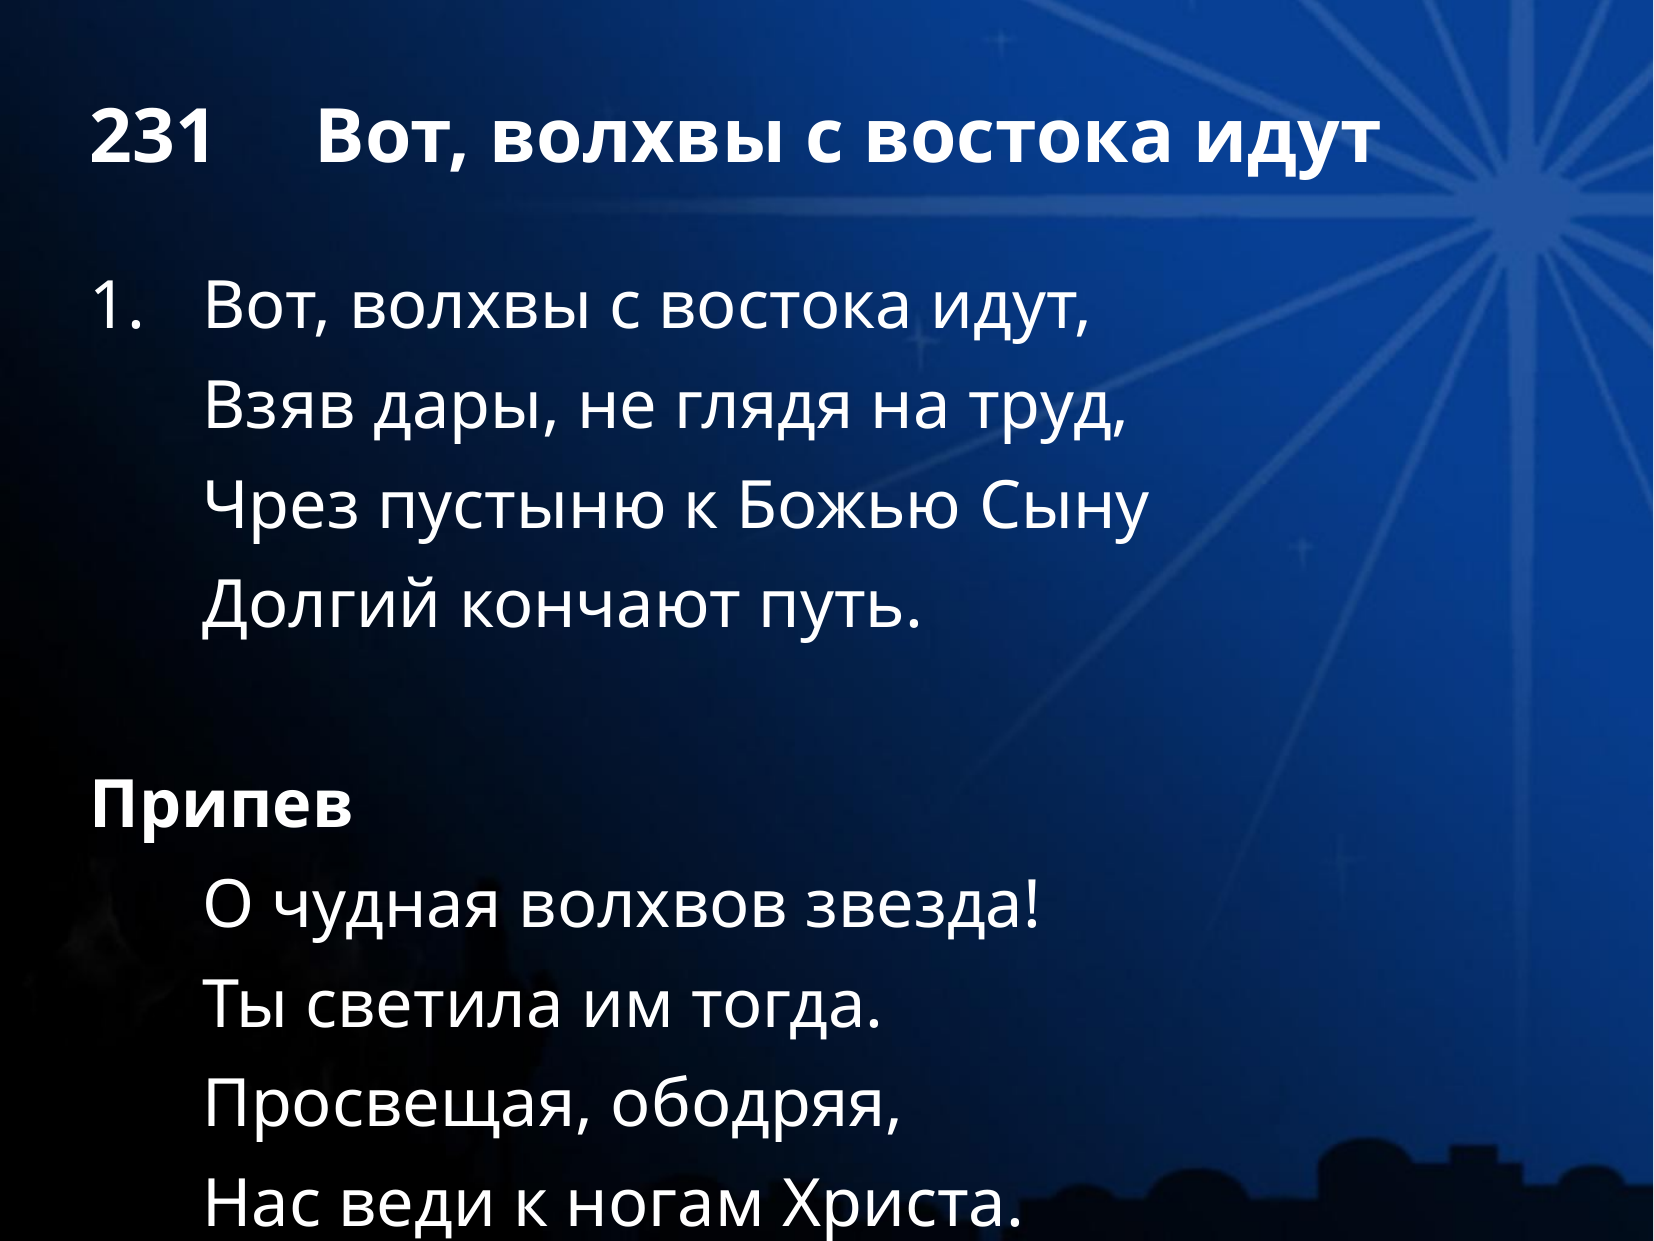

231	Вот, волхвы с востока идут
1.	Вот, волхвы с востока идут,
	Взяв дары, не глядя на труд,
	Чрез пустыню к Божью Сыну
	Долгий кончают путь.
Припев
	О чудная волхвов звезда!
	Ты светила им тогда.
	Просвещая, ободряя,
	Нас веди к ногам Христа.